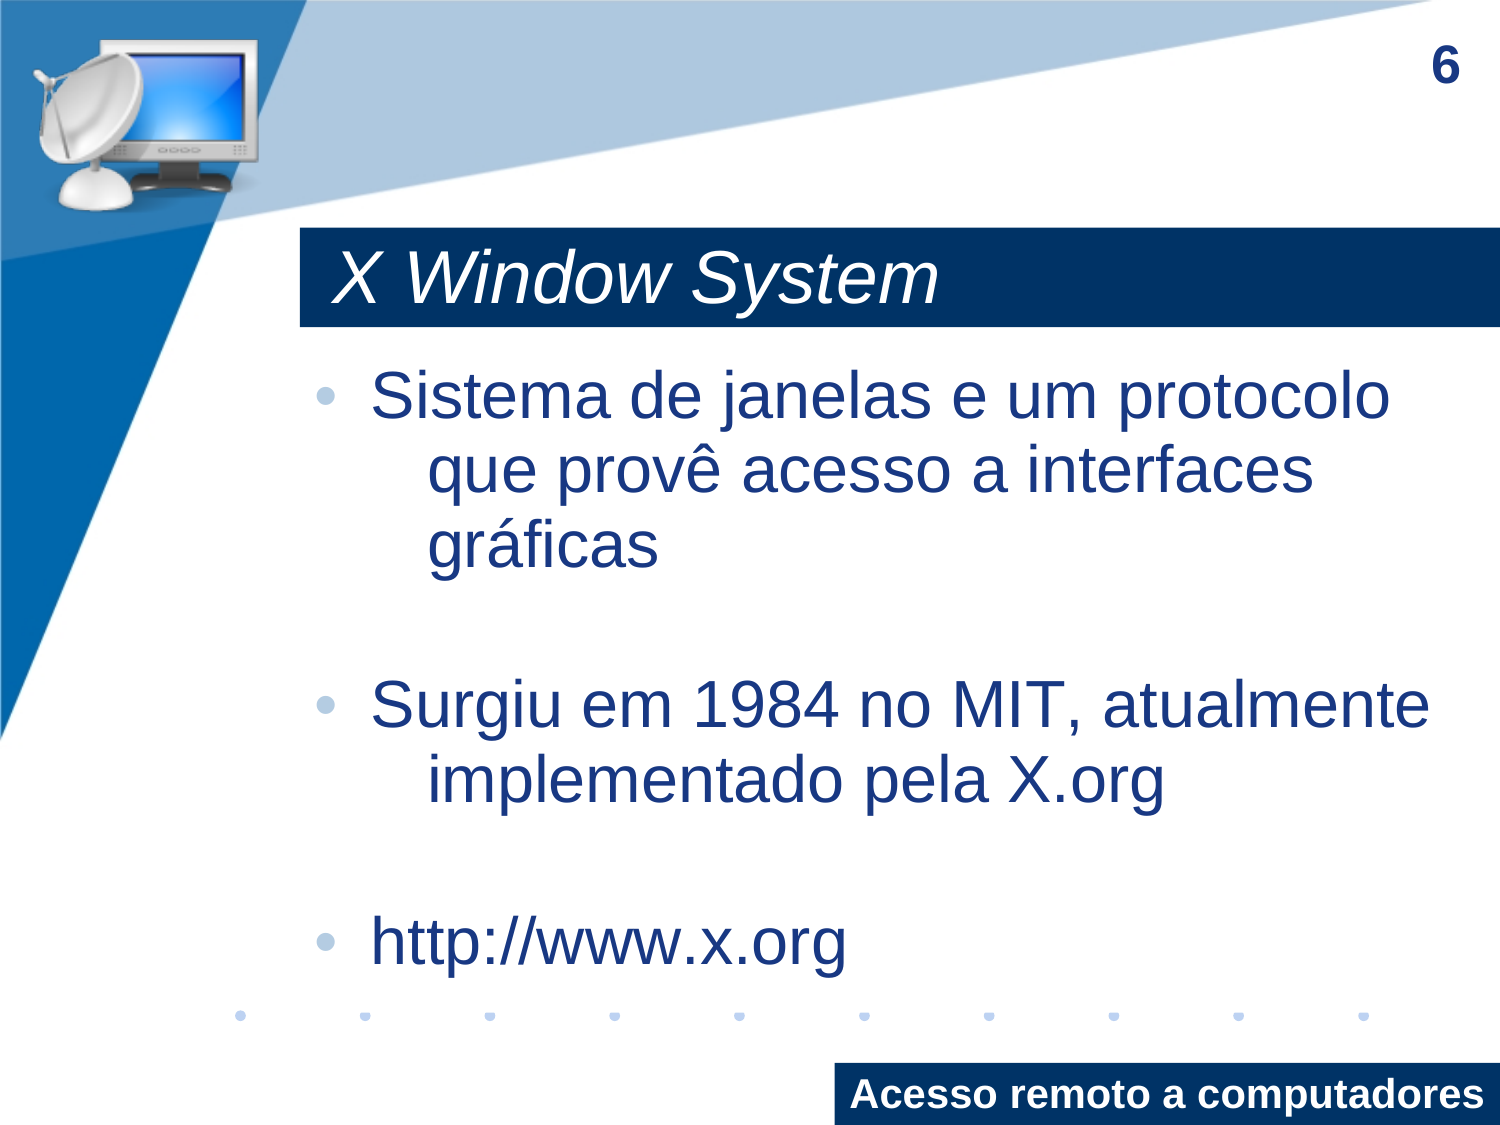

# X Window System
Sistema de janelas e um protocolo que provê acesso a interfaces gráficas
Surgiu em 1984 no MIT, atualmente implementado pela X.org
http://www.x.org